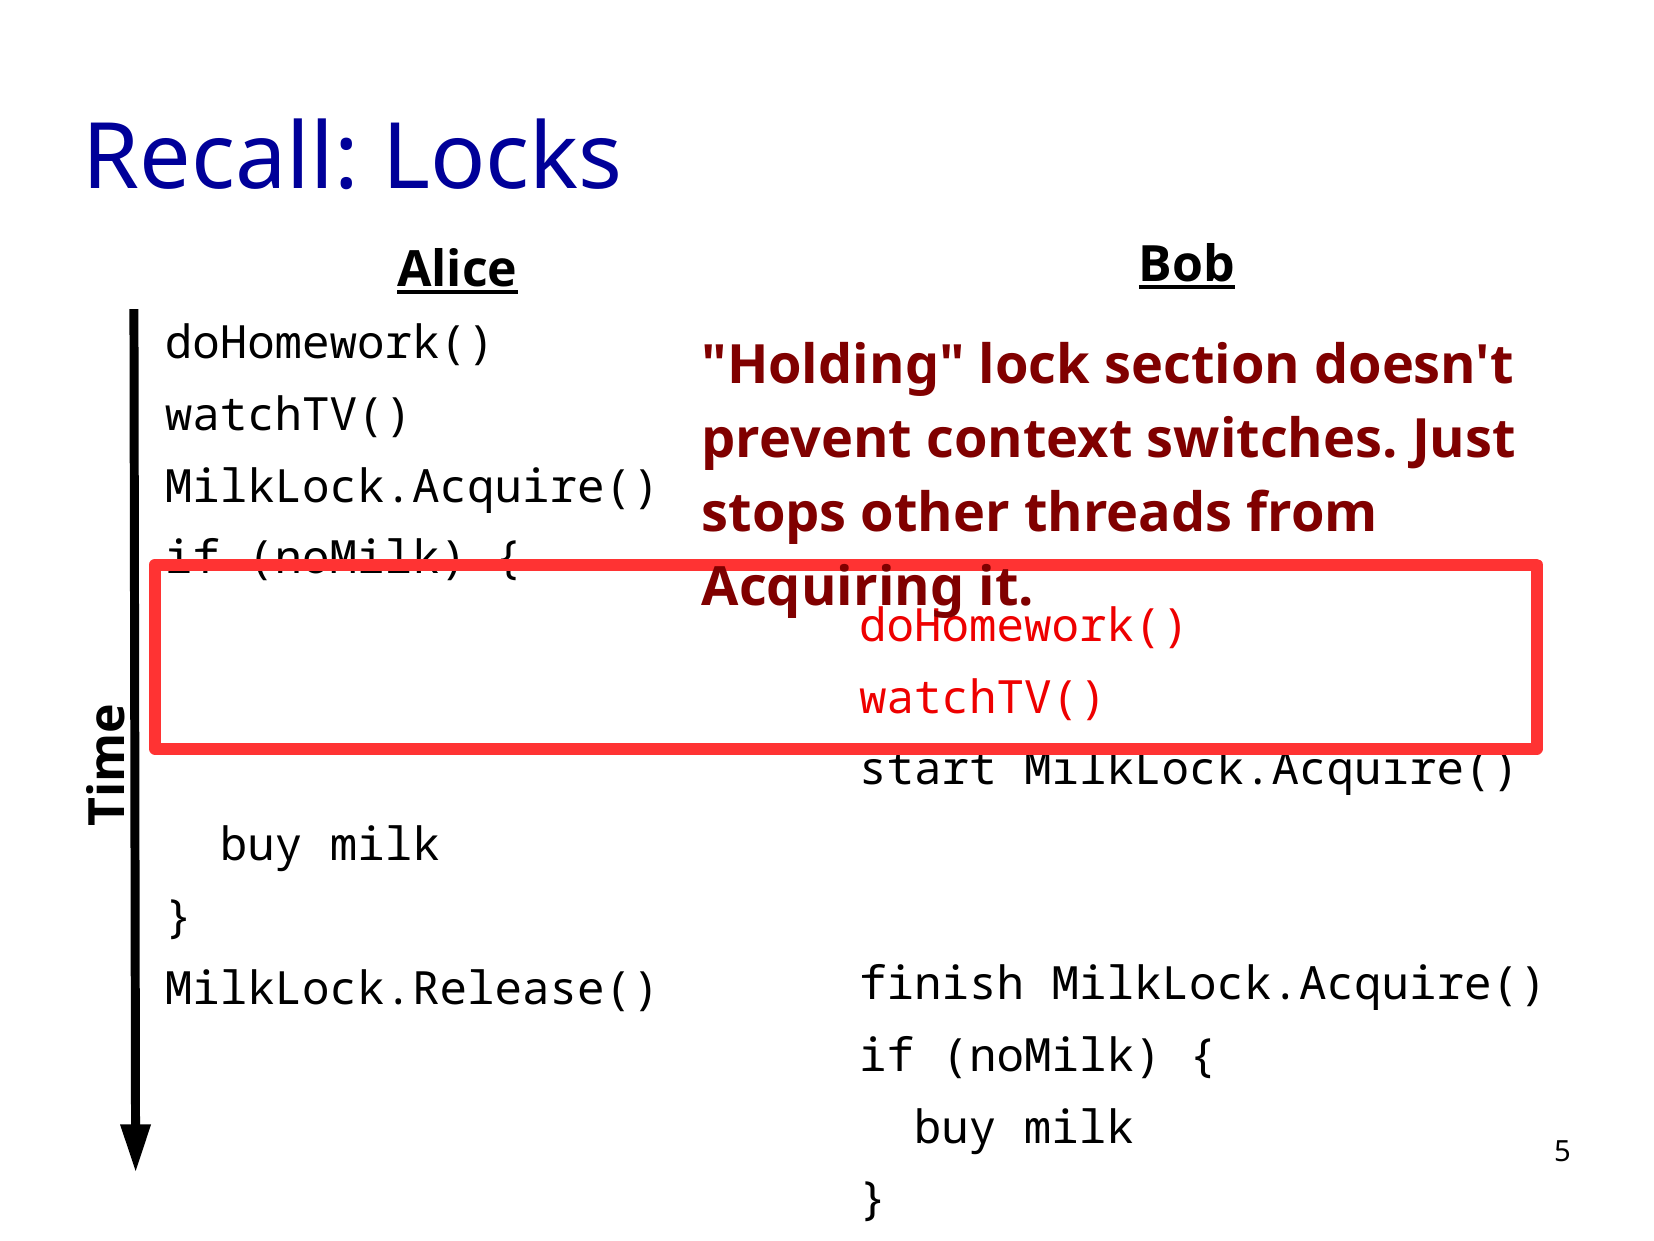

# Recall: Locks
Bob
doHomework()
watchTV()
start MilkLock.Acquire()
finish MilkLock.Acquire()
if (noMilk) {
 buy milk
}
MilkLock.Release()
Alice
doHomework()
watchTV()
MilkLock.Acquire()
if (noMilk) {
 buy milk
}
MilkLock.Release()
"Holding" lock section doesn't prevent context switches. Just stops other threads from Acquiring it.
Time
5